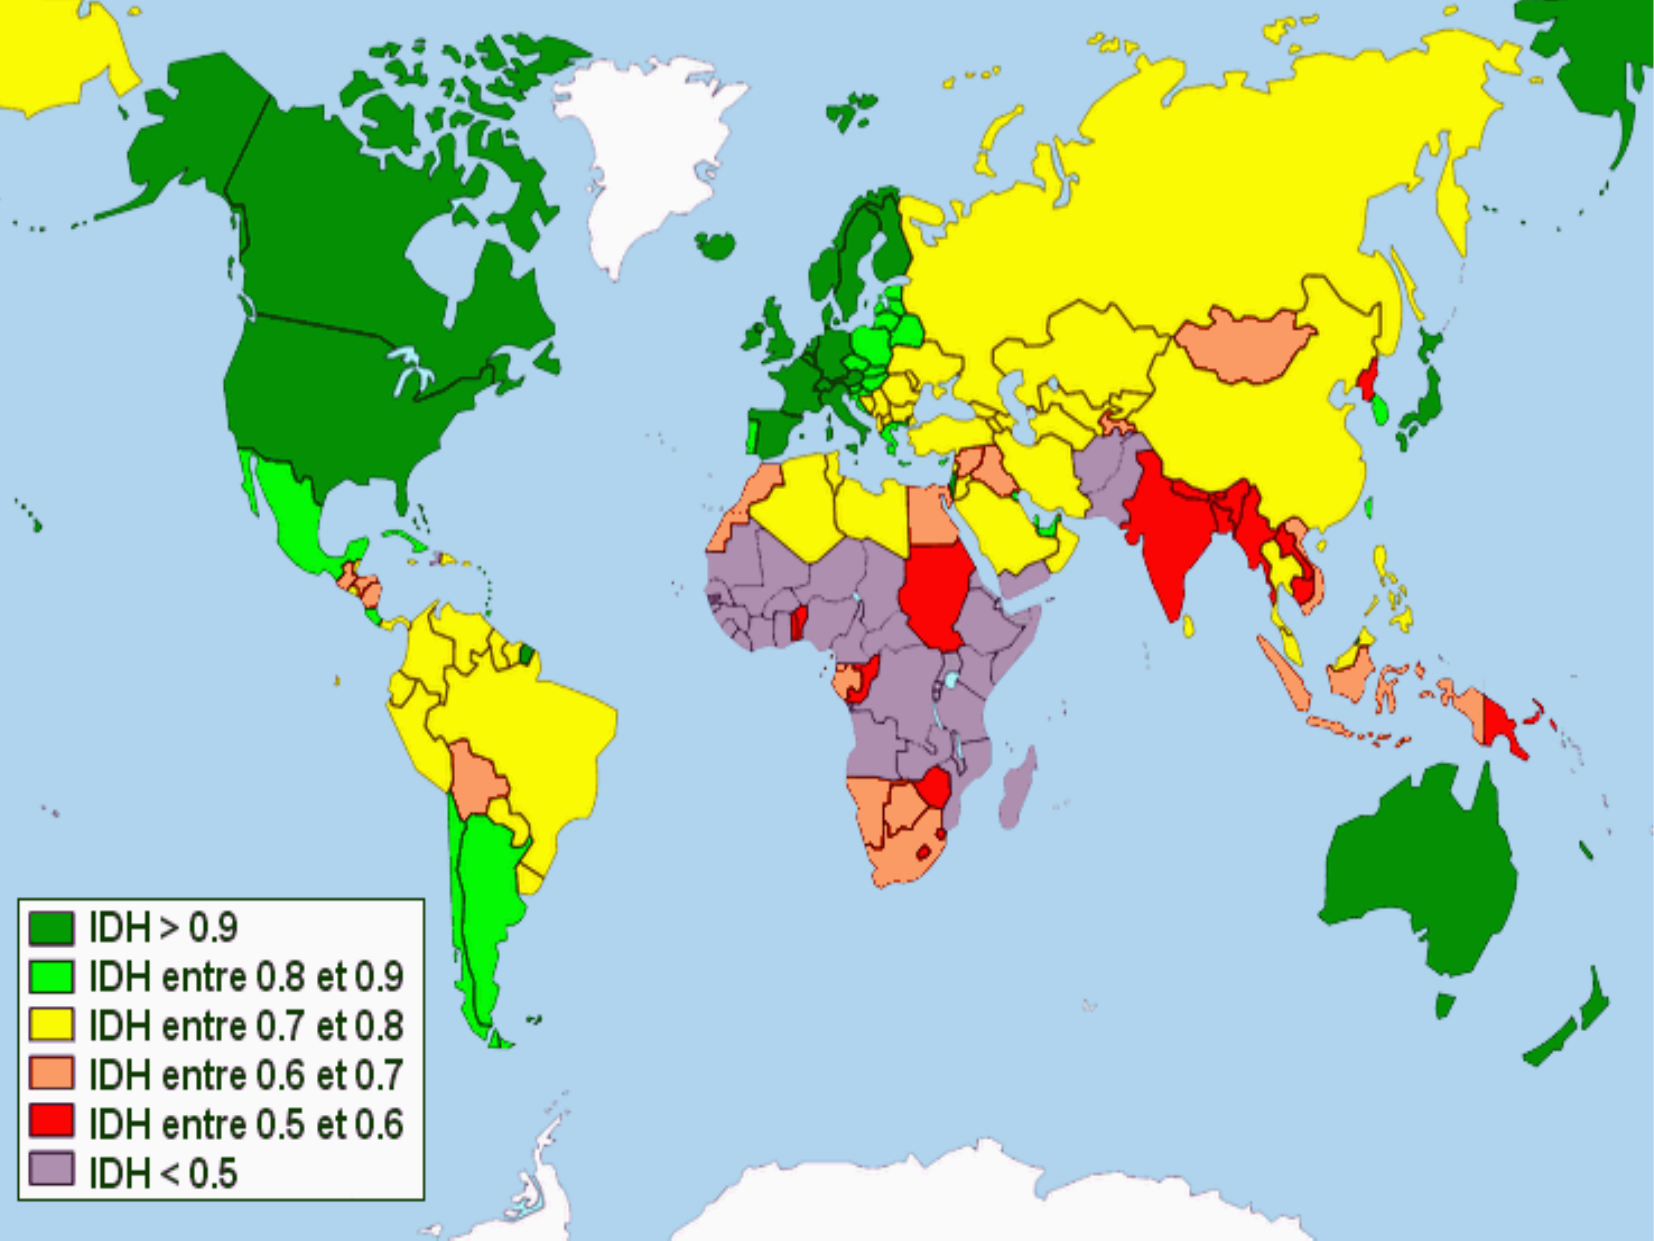

1.¿A QUÉ LLAMAMOS DESARROLLO?
NIVEL DE DESARROLLO
ÍNDICE DE DESARROLLO HUMANO
CRITERIOS ECONÓMICOS
CRITERIOS SOCIALES
DESIGUALDAD
NORTE
SUR
MUNDO DESARROLLADO
MUNDO SUBDESARROLLADO